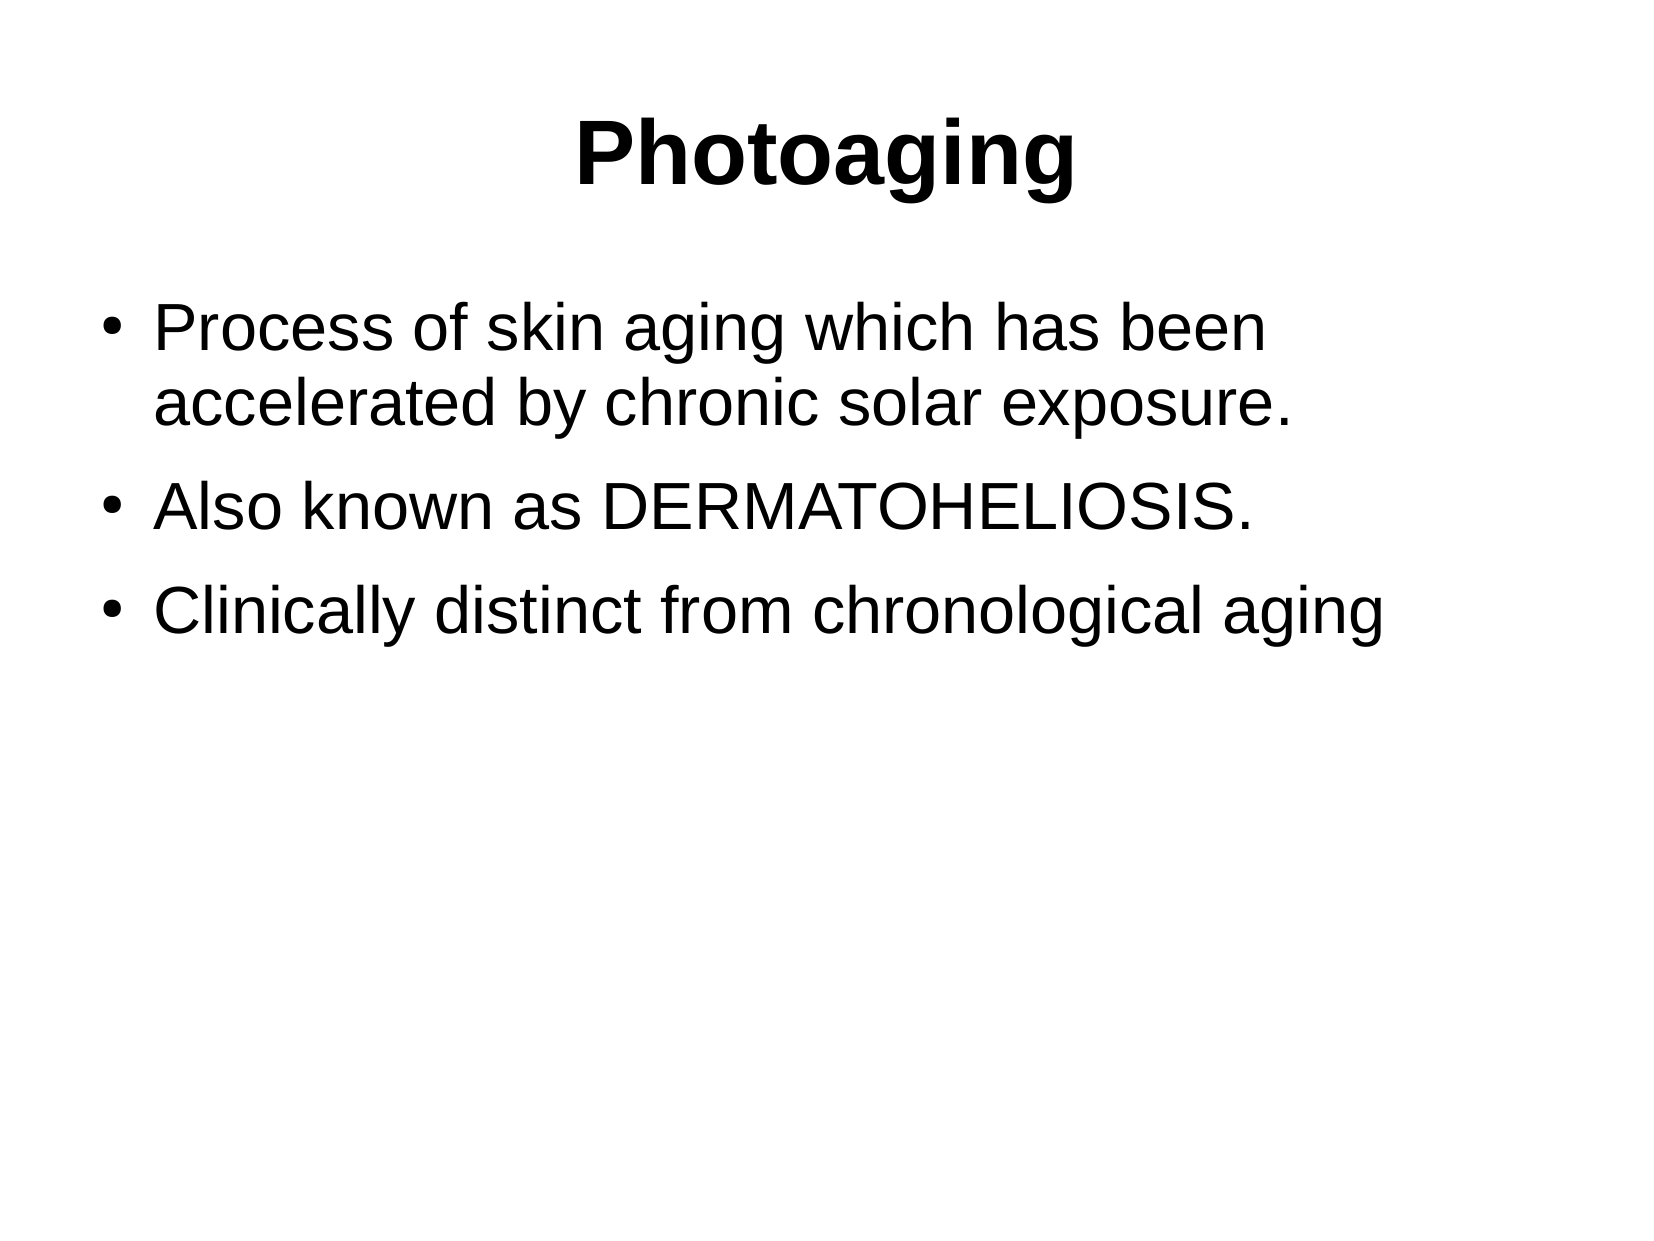

# Photoaging
Process of skin aging which has been accelerated by chronic solar exposure.
Also known as DERMATOHELIOSIS.
Clinically distinct from chronological aging